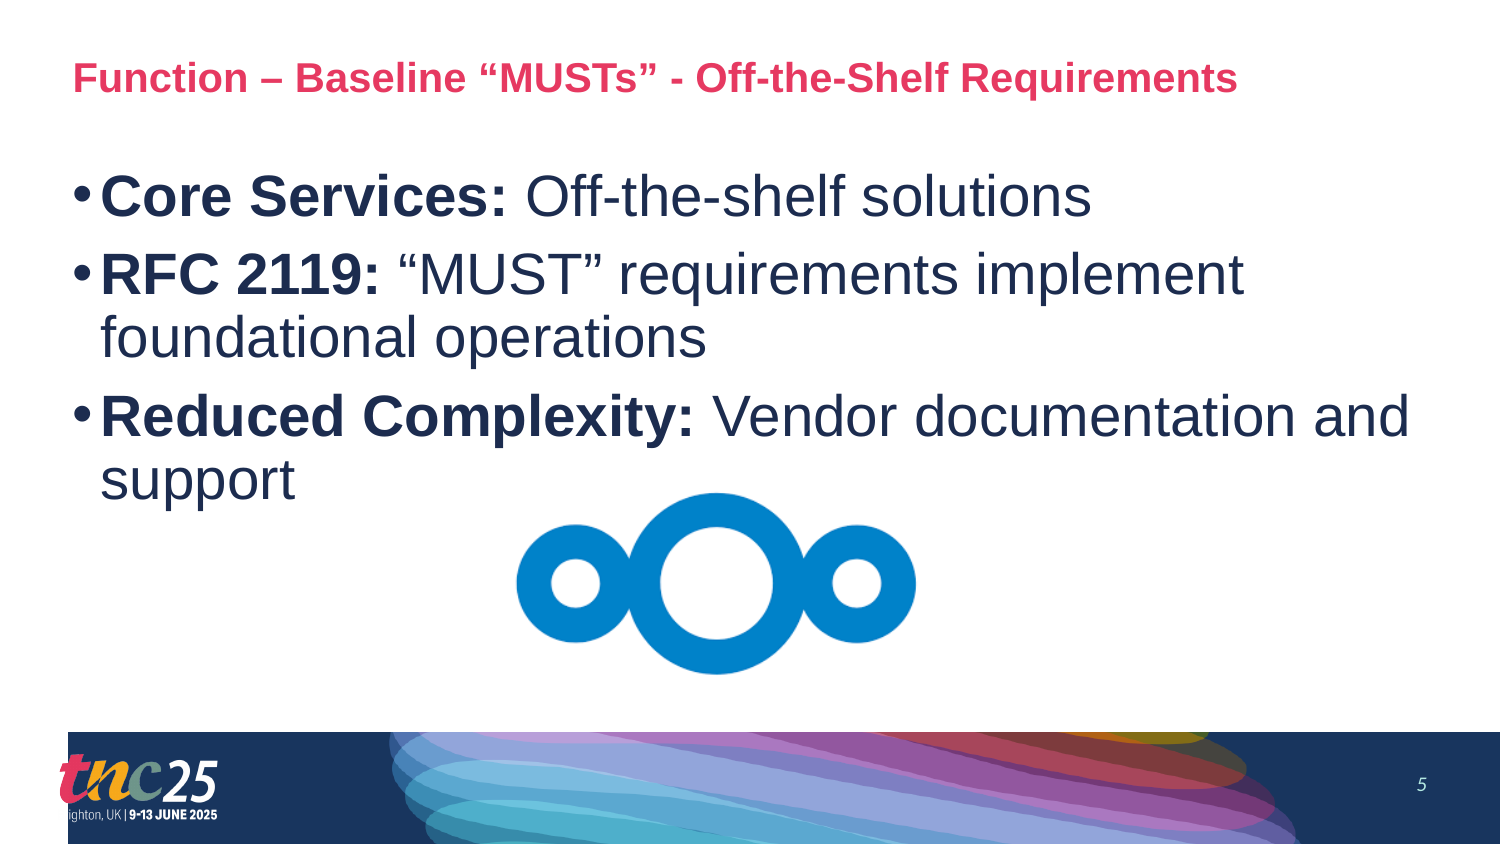

# Function – Baseline “MUSTs” - Off-the-Shelf Requirements
Core Services: Off-the-shelf solutions
RFC 2119: “MUST” requirements implement foundational operations
Reduced Complexity: Vendor documentation and support
5